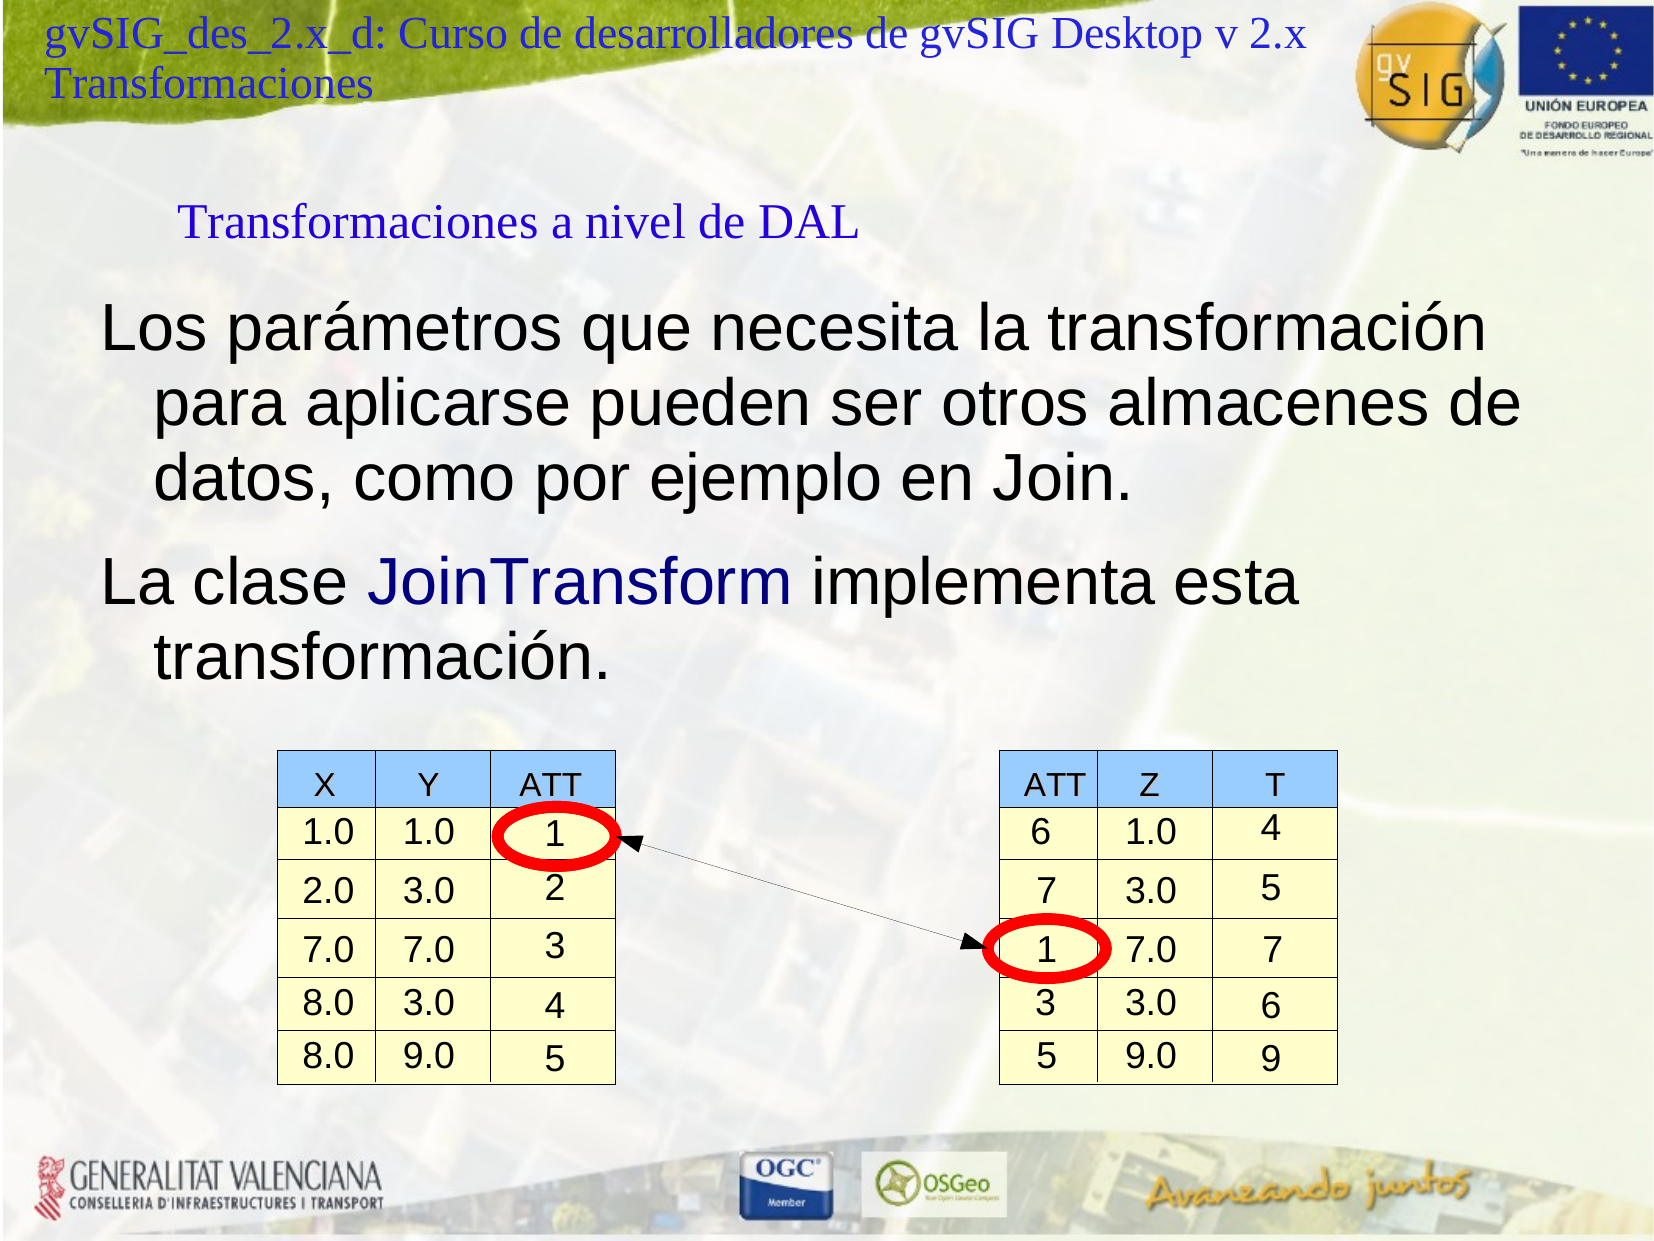

# Transformaciones a nivel de DAL
Los parámetros que necesita la transformación para aplicarse pueden ser otros almacenes de datos, como por ejemplo en Join.
La clase JoinTransform implementa esta transformación.
X
Y
 ATT
ATT
Z
 T
4
1.0
1.0
6
1.0
1
2
5
2.0
3.0
7
3.0
3
7.0
7.0
1
7.0
7
8.0
3.0
 3
3.0
4
6
8.0
9.0
5
9.0
5
9